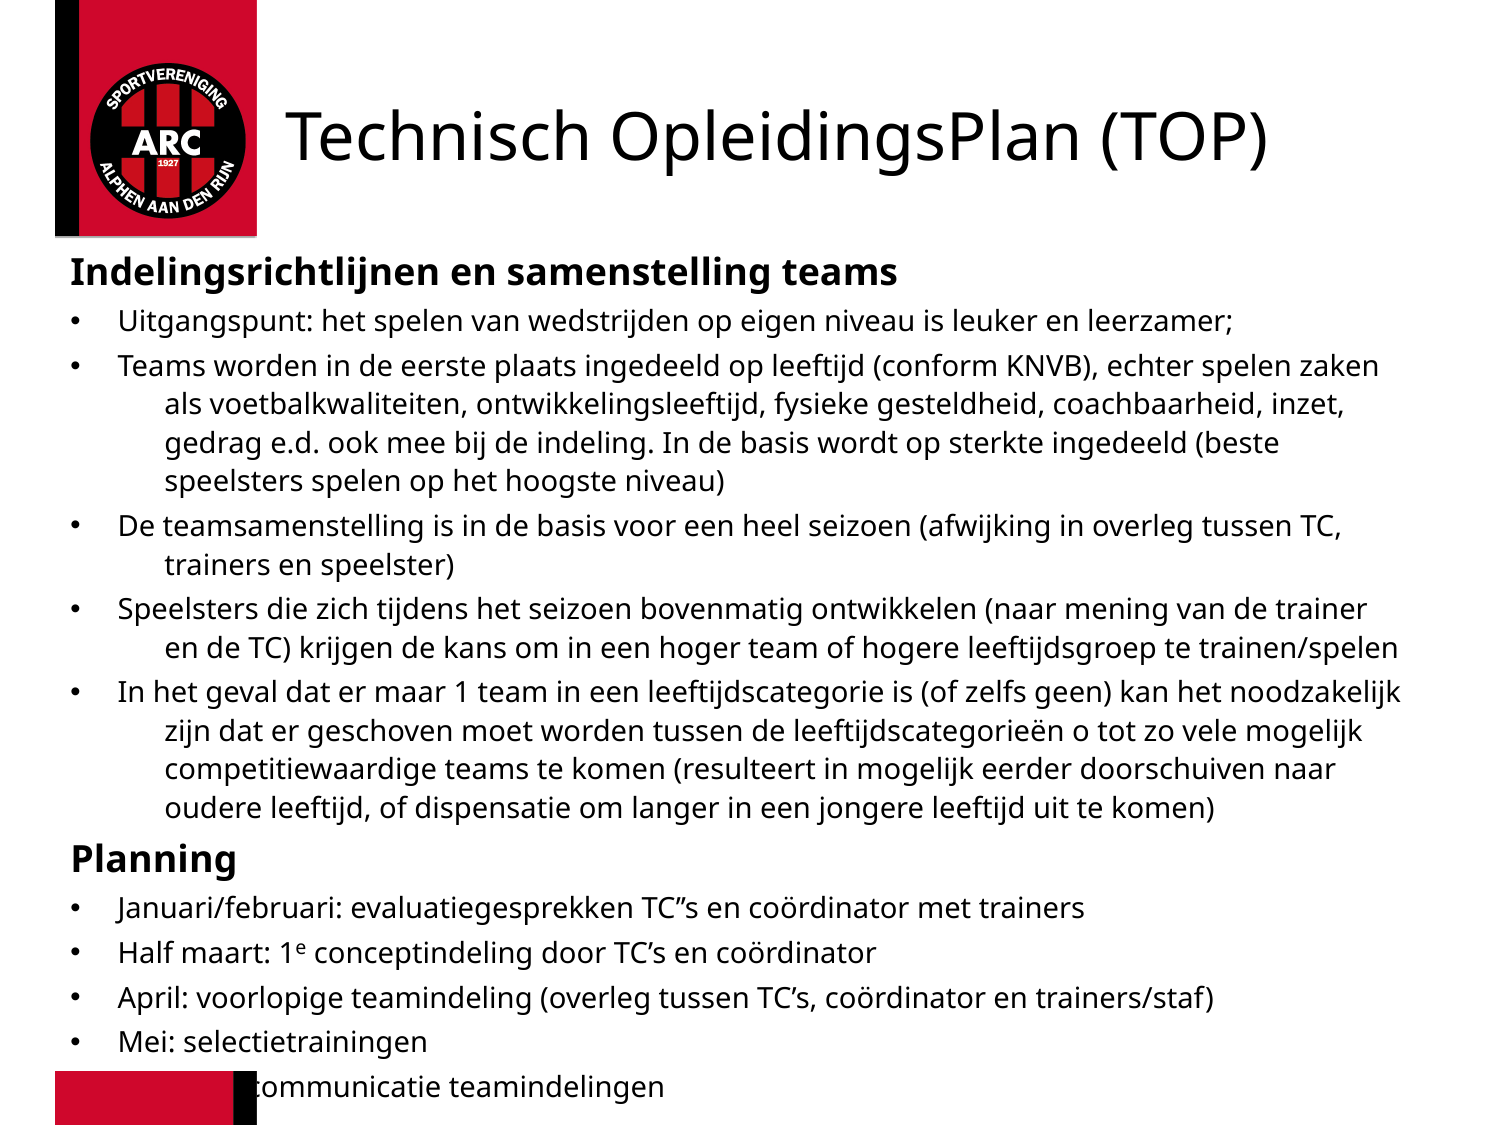

# Technisch OpleidingsPlan (TOP)
Indelingsrichtlijnen en samenstelling teams
Uitgangspunt: het spelen van wedstrijden op eigen niveau is leuker en leerzamer;
Teams worden in de eerste plaats ingedeeld op leeftijd (conform KNVB), echter spelen zaken als voetbalkwaliteiten, ontwikkelingsleeftijd, fysieke gesteldheid, coachbaarheid, inzet, gedrag e.d. ook mee bij de indeling. In de basis wordt op sterkte ingedeeld (beste speelsters spelen op het hoogste niveau)
De teamsamenstelling is in de basis voor een heel seizoen (afwijking in overleg tussen TC, trainers en speelster)
Speelsters die zich tijdens het seizoen bovenmatig ontwikkelen (naar mening van de trainer en de TC) krijgen de kans om in een hoger team of hogere leeftijdsgroep te trainen/spelen
In het geval dat er maar 1 team in een leeftijdscategorie is (of zelfs geen) kan het noodzakelijk zijn dat er geschoven moet worden tussen de leeftijdscategorieën o tot zo vele mogelijk competitiewaardige teams te komen (resulteert in mogelijk eerder doorschuiven naar oudere leeftijd, of dispensatie om langer in een jongere leeftijd uit te komen)
Planning
Januari/februari: evaluatiegesprekken TC’’s en coördinator met trainers
Half maart: 1e conceptindeling door TC’s en coördinator
April: voorlopige teamindeling (overleg tussen TC’s, coördinator en trainers/staf)
Mei: selectietrainingen
Half juni: communicatie teamindelingen